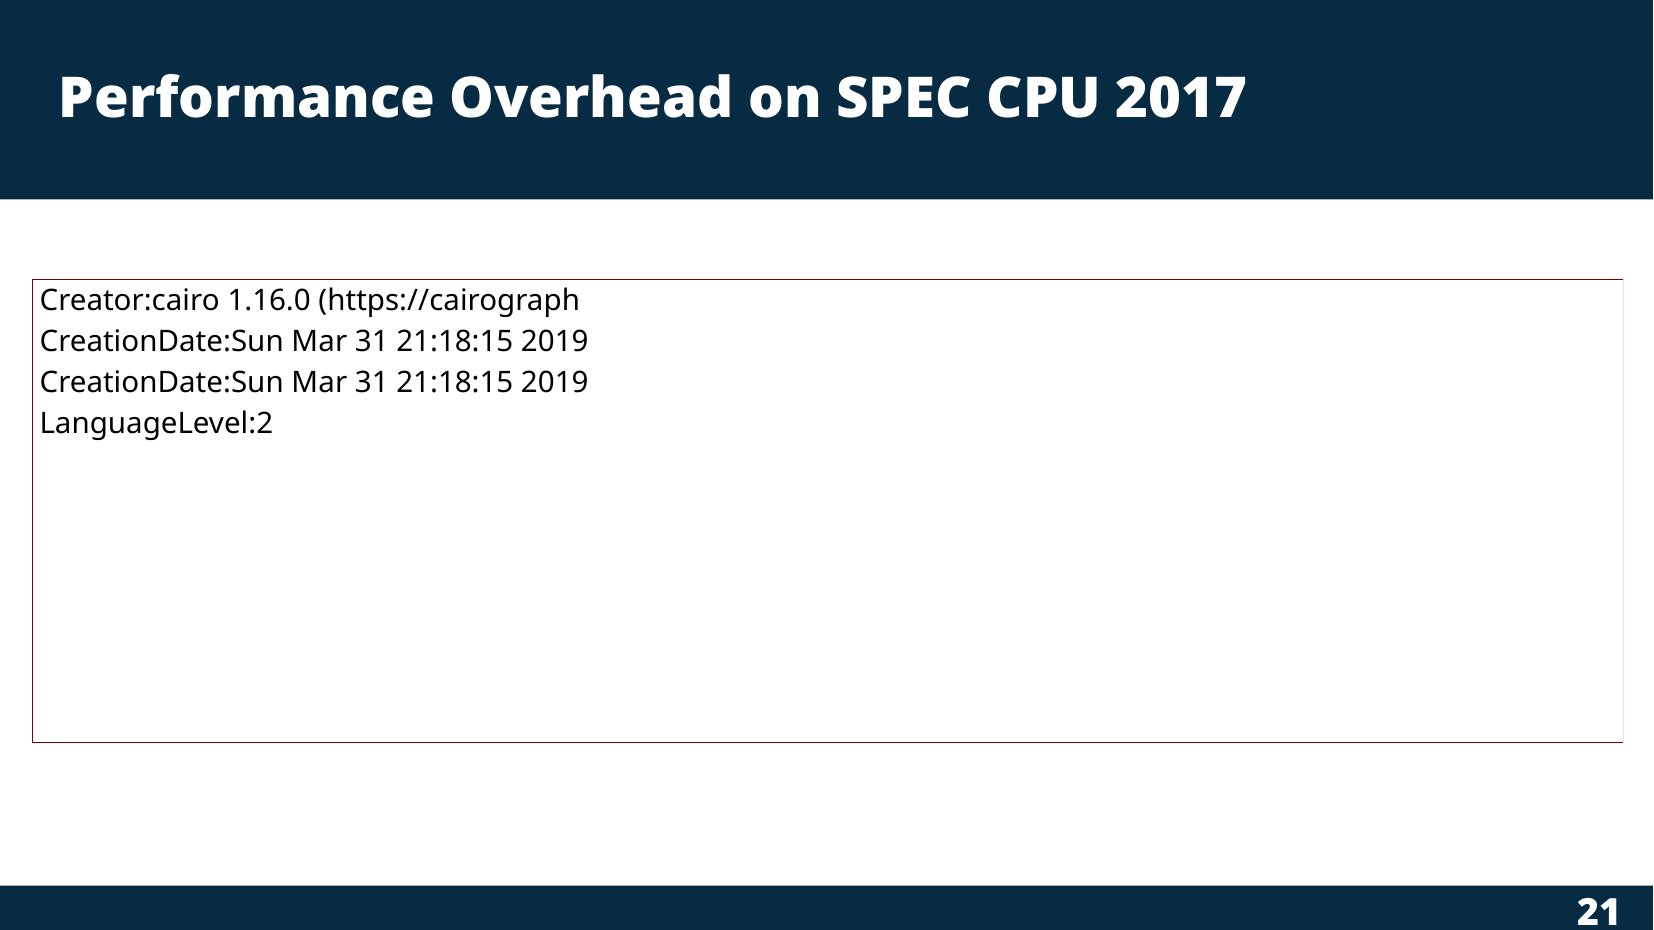

# Performance Overhead on SPEC CPU 2017